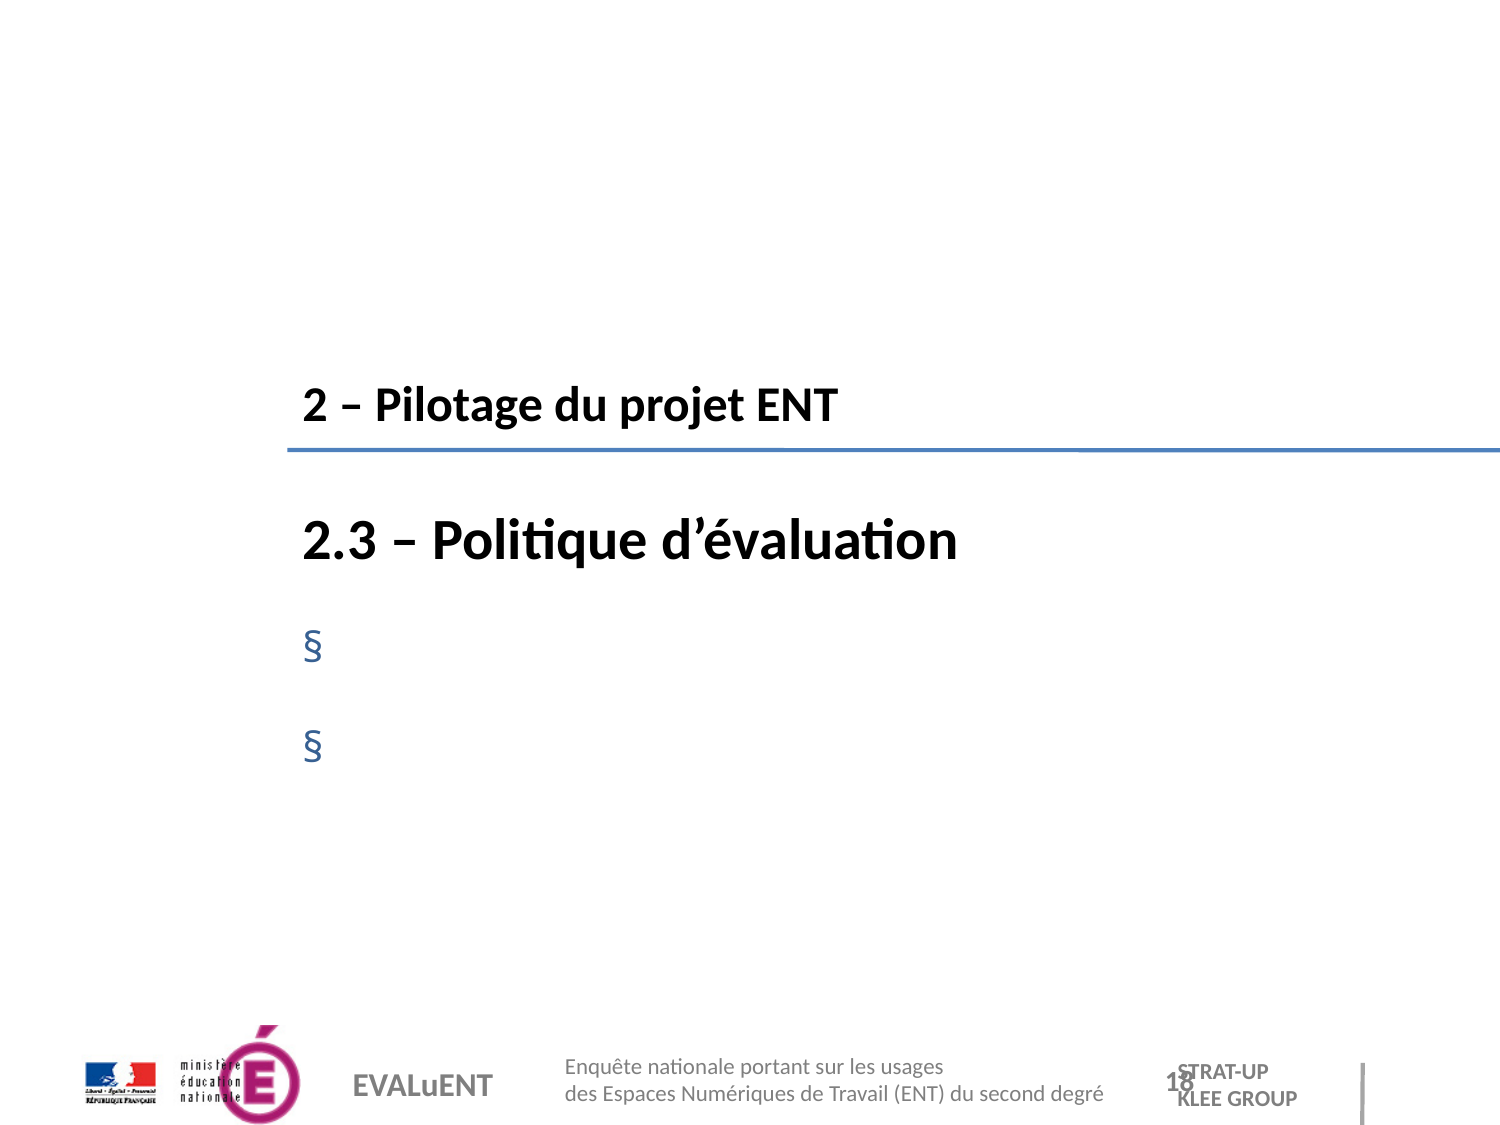

2 – Pilotage du projet ENT
2.3 – Politique d’évaluation